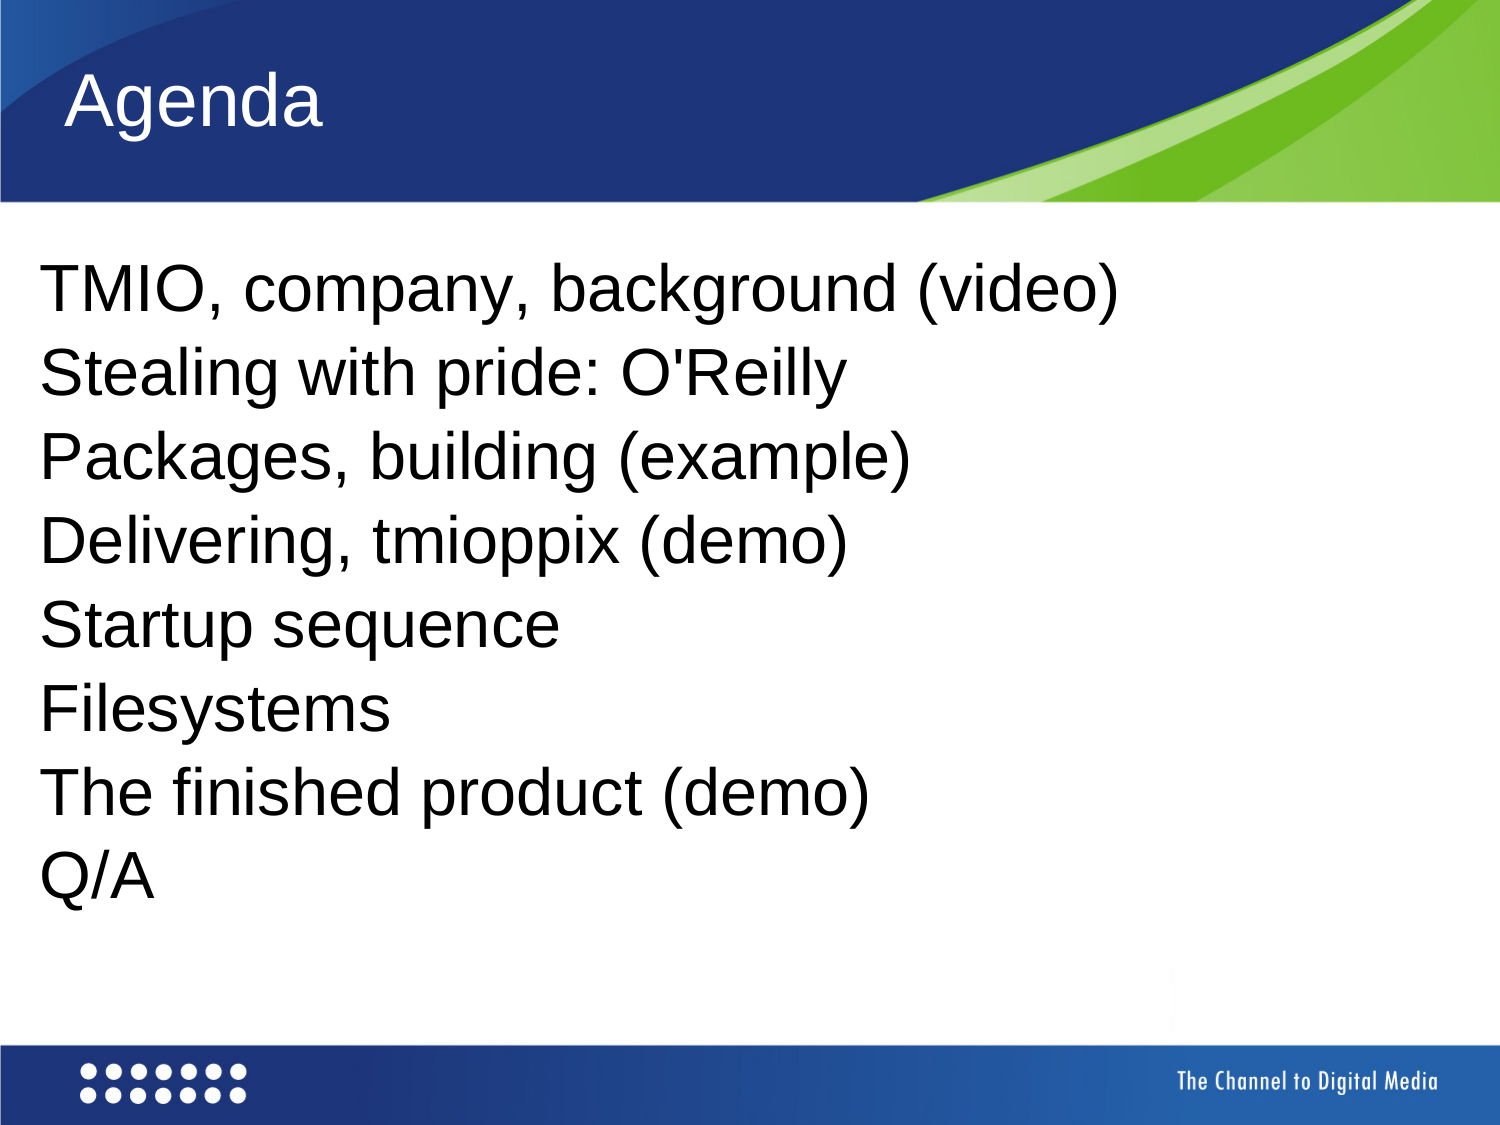

# Agenda
TMIO, company, background (video)
Stealing with pride: O'Reilly
Packages, building (example)
Delivering, tmioppix (demo)
Startup sequence
Filesystems
The finished product (demo)
Q/A